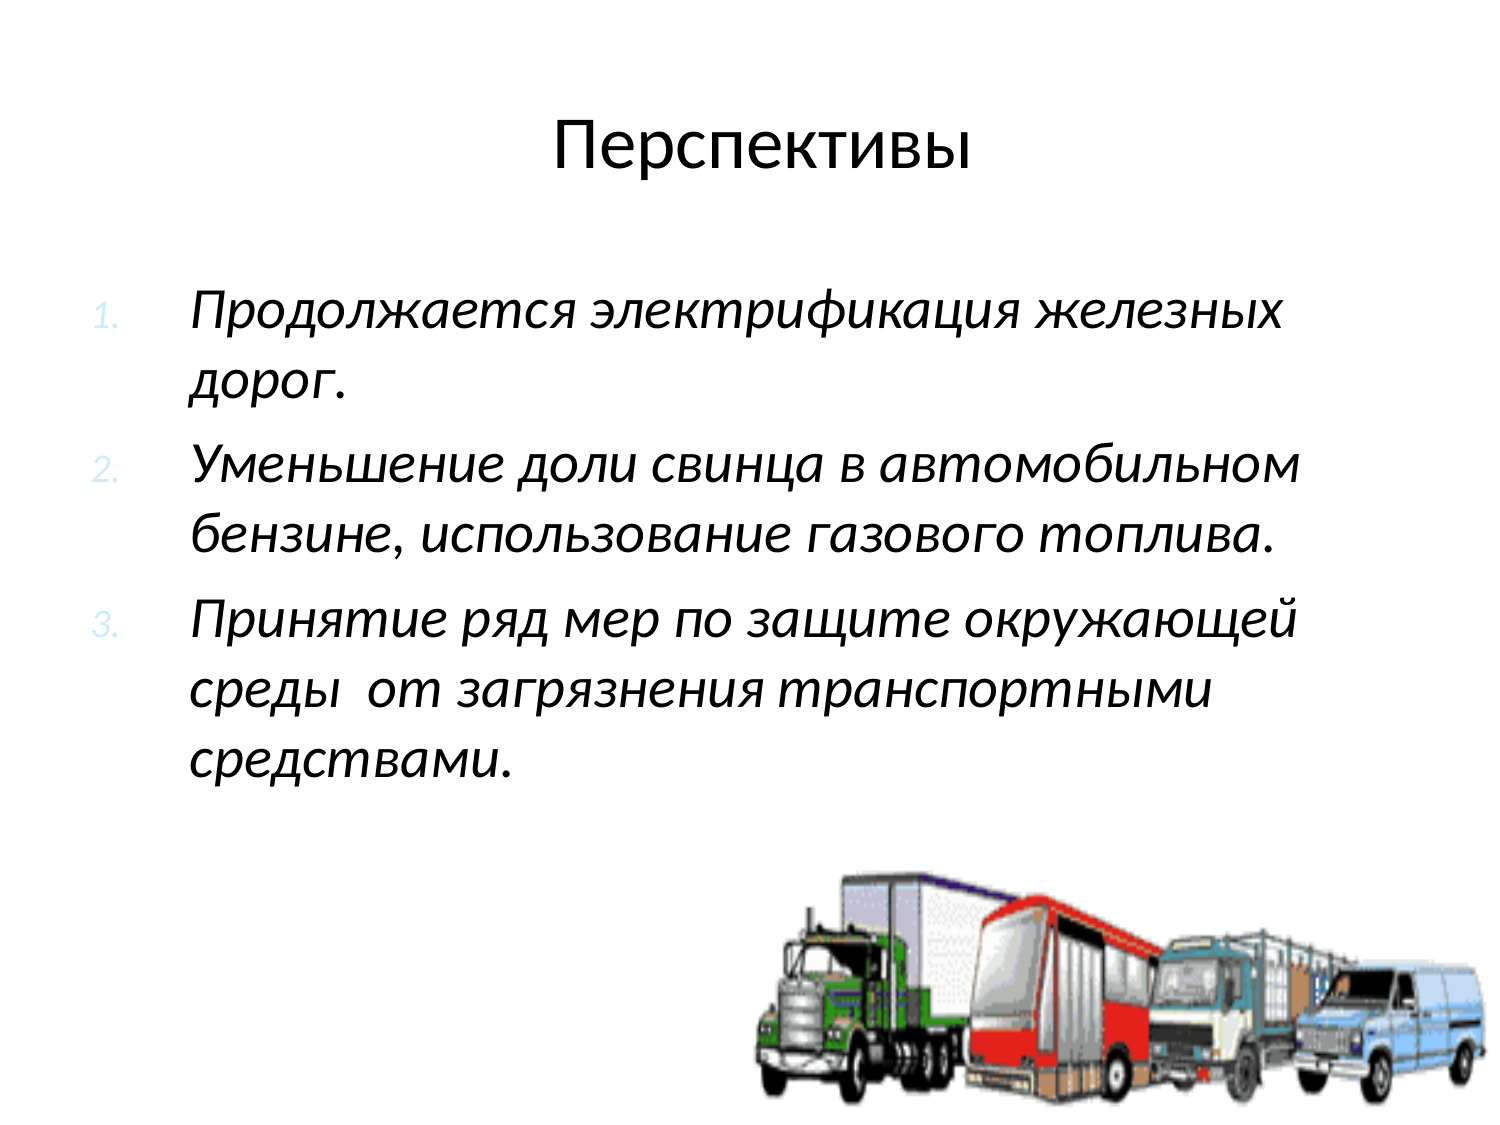

# Перспективы
Продолжается электрификация железных дорог.
Уменьшение доли свинца в автомобильном бензине, использование газового топлива.
Принятие ряд мер по защите окружающей среды от загрязнения транспортными средствами.